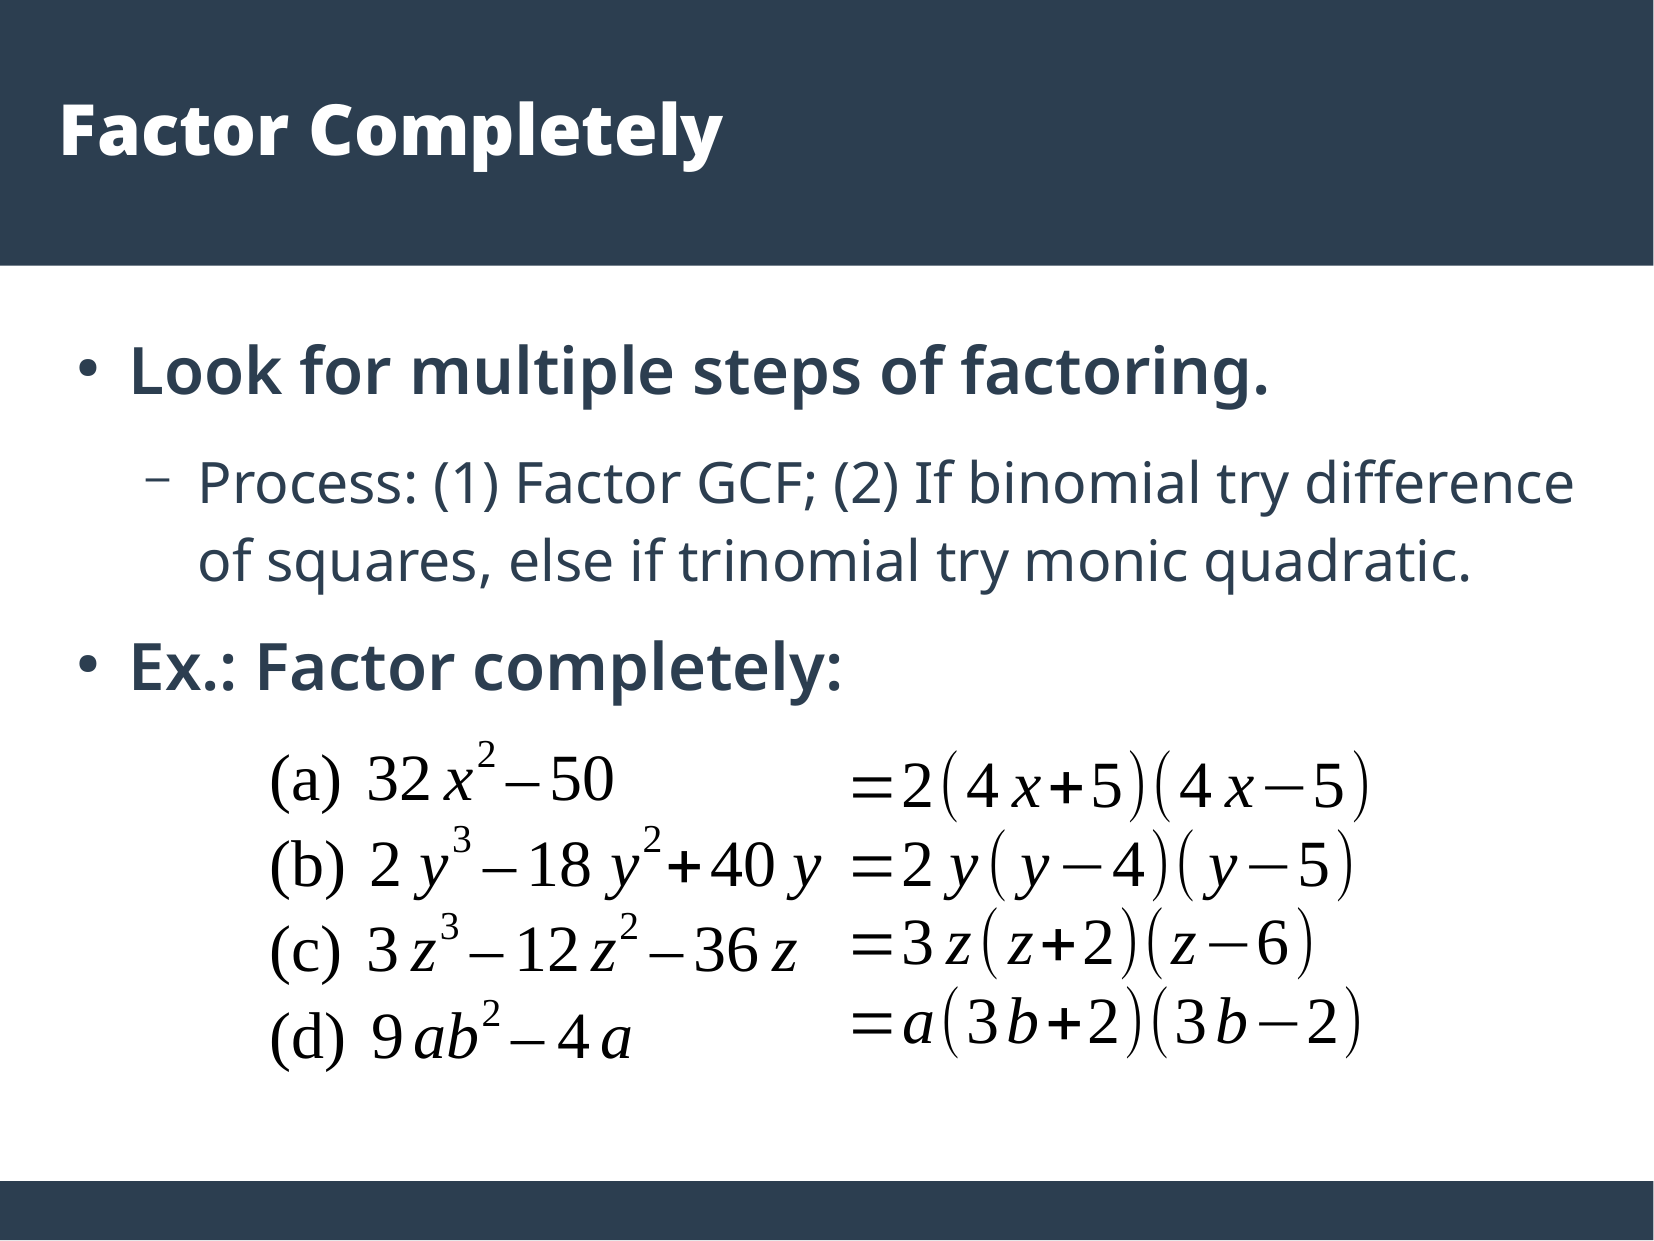

# Factor Completely
Look for multiple steps of factoring.
Process: (1) Factor GCF; (2) If binomial try difference of squares, else if trinomial try monic quadratic.
Ex.: Factor completely: